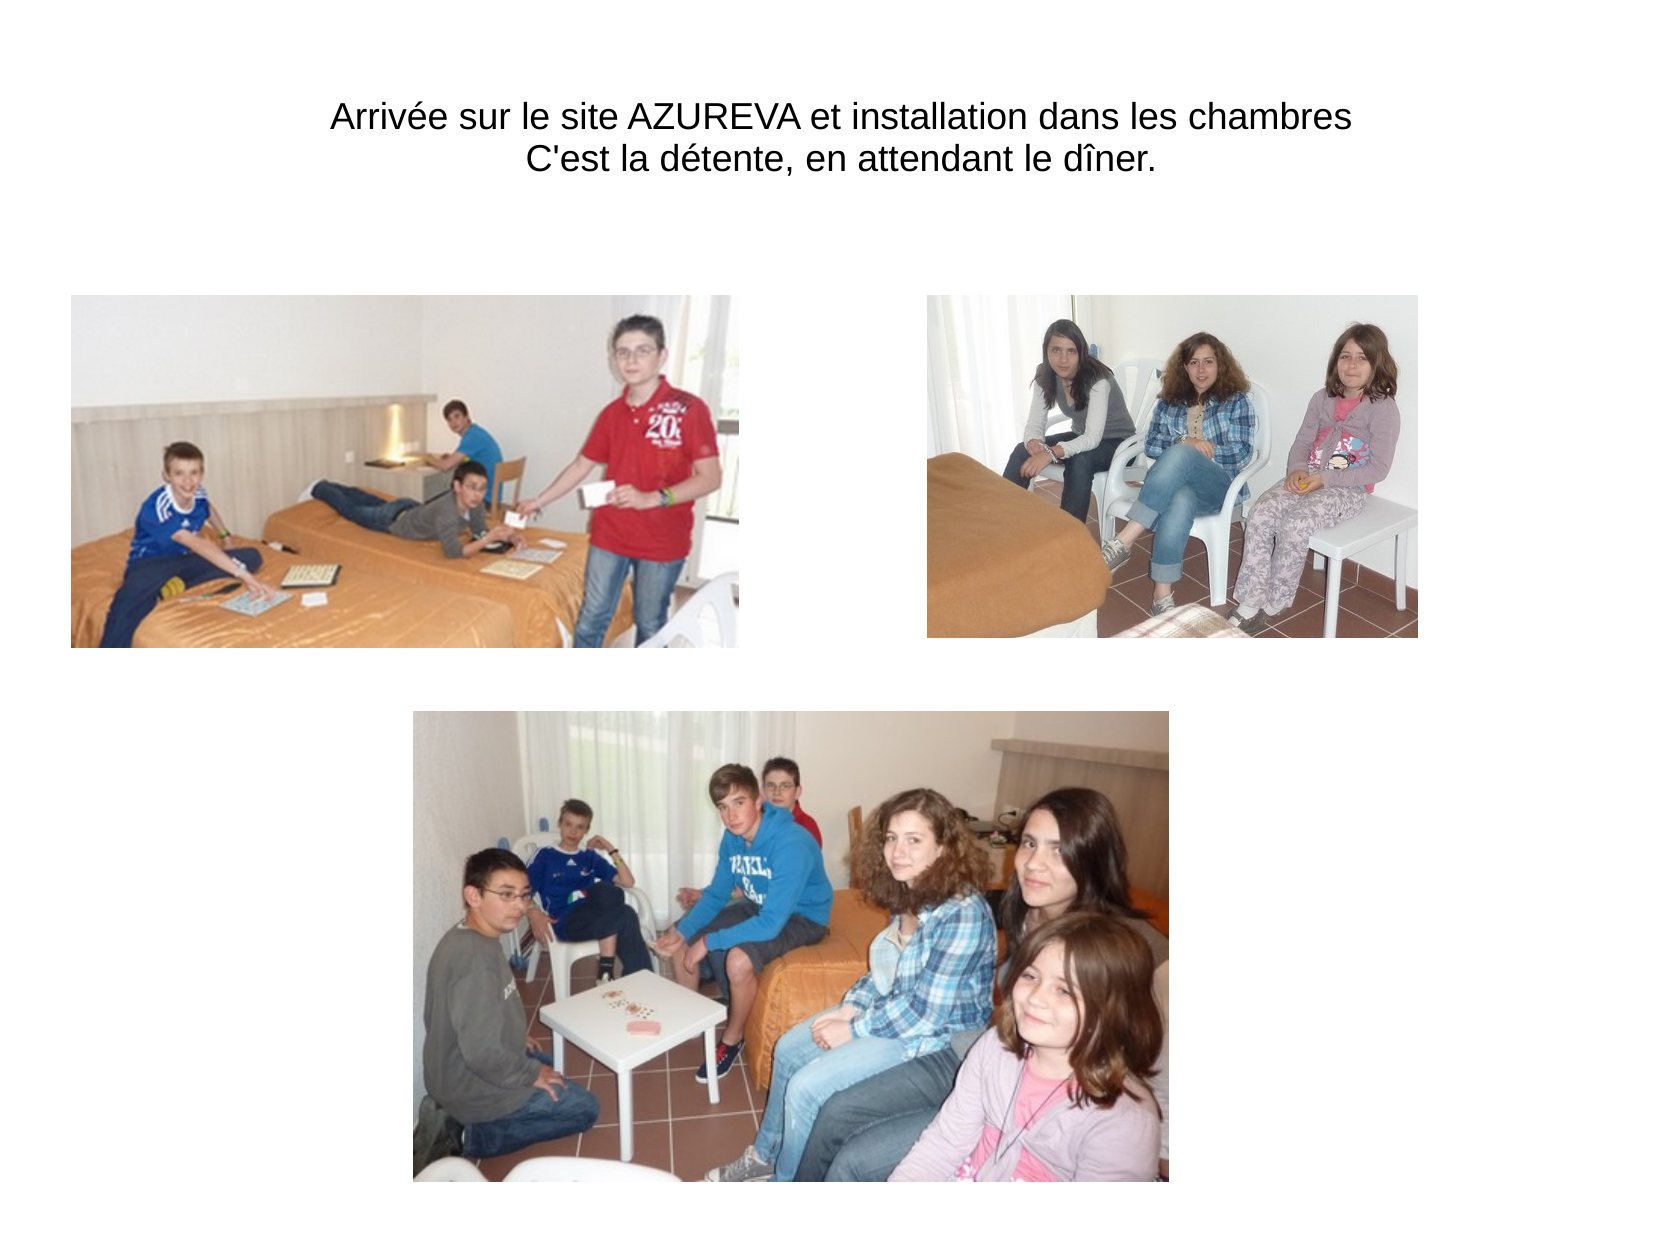

Arrivée sur le site AZUREVA et installation dans les chambres
C'est la détente, en attendant le dîner.